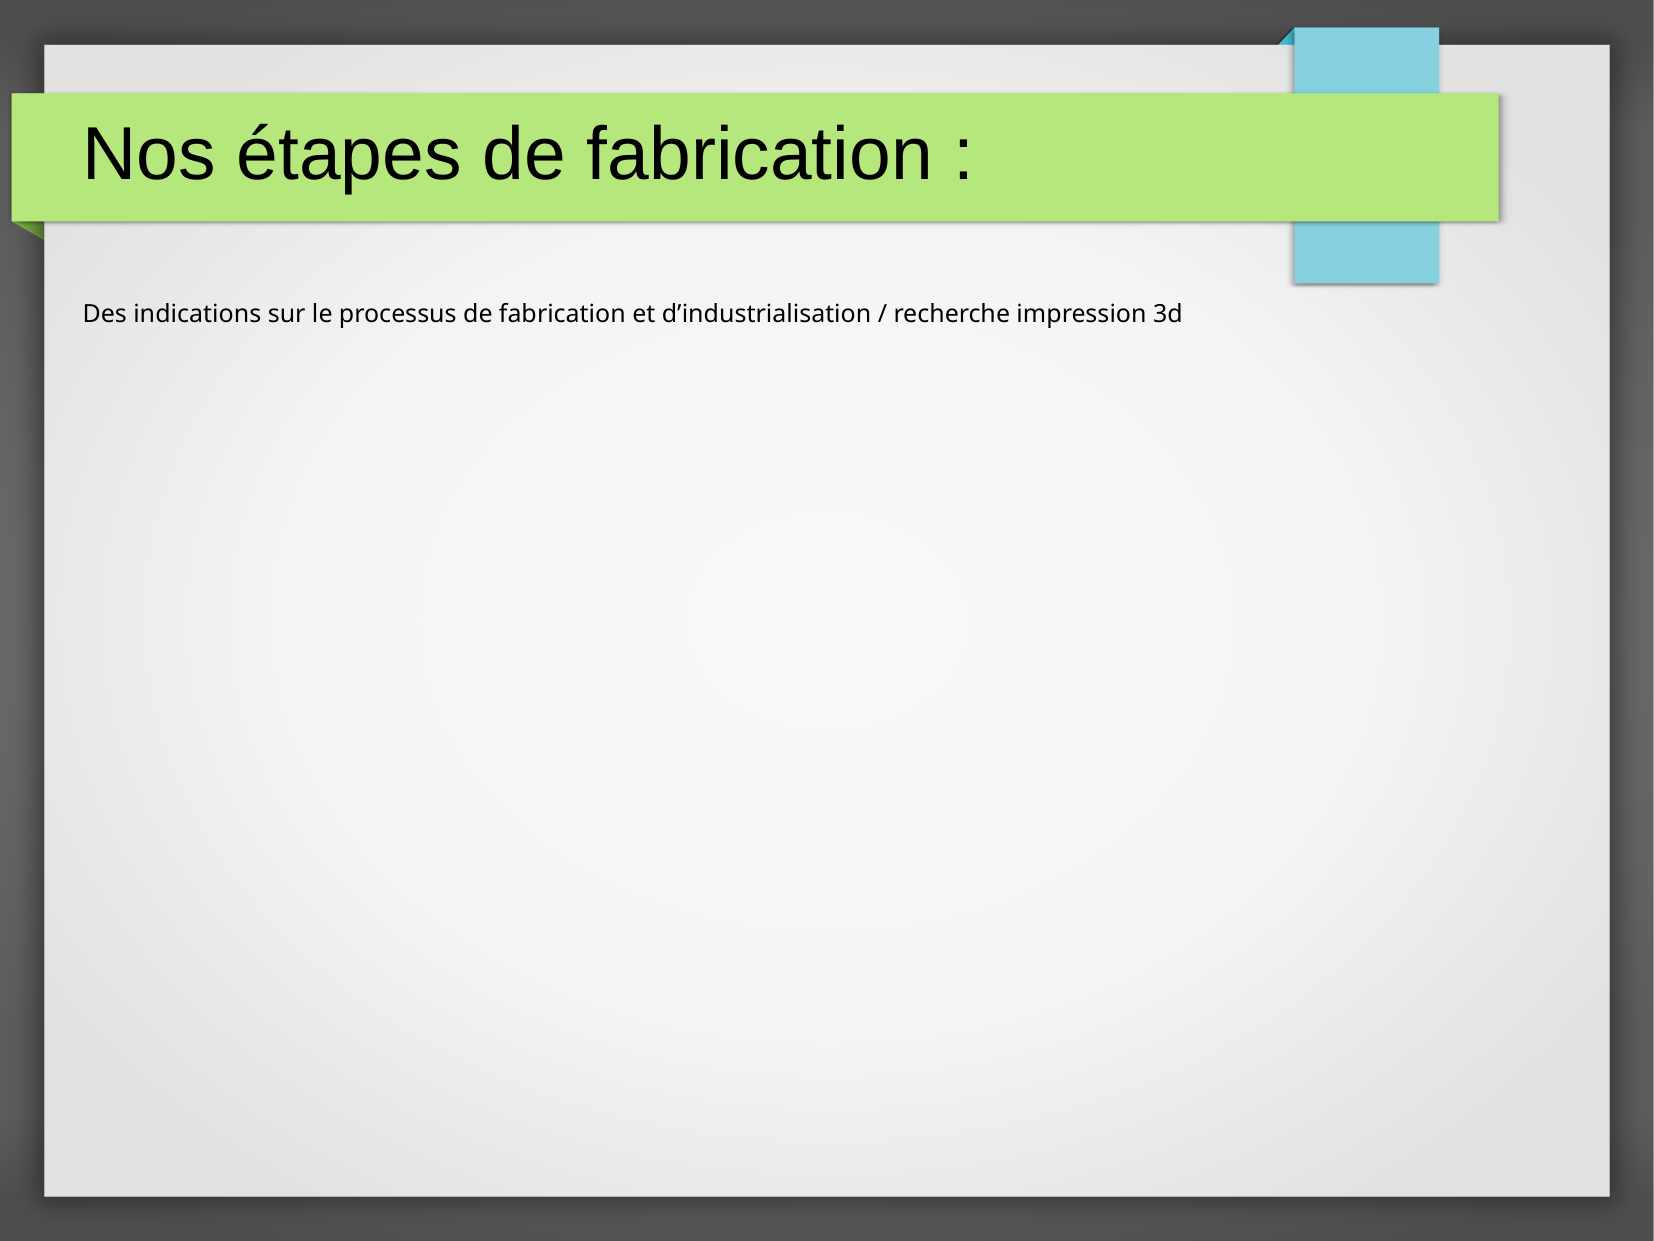

# Nos étapes de fabrication :
Des indications sur le processus de fabrication et d’industrialisation / recherche impression 3d